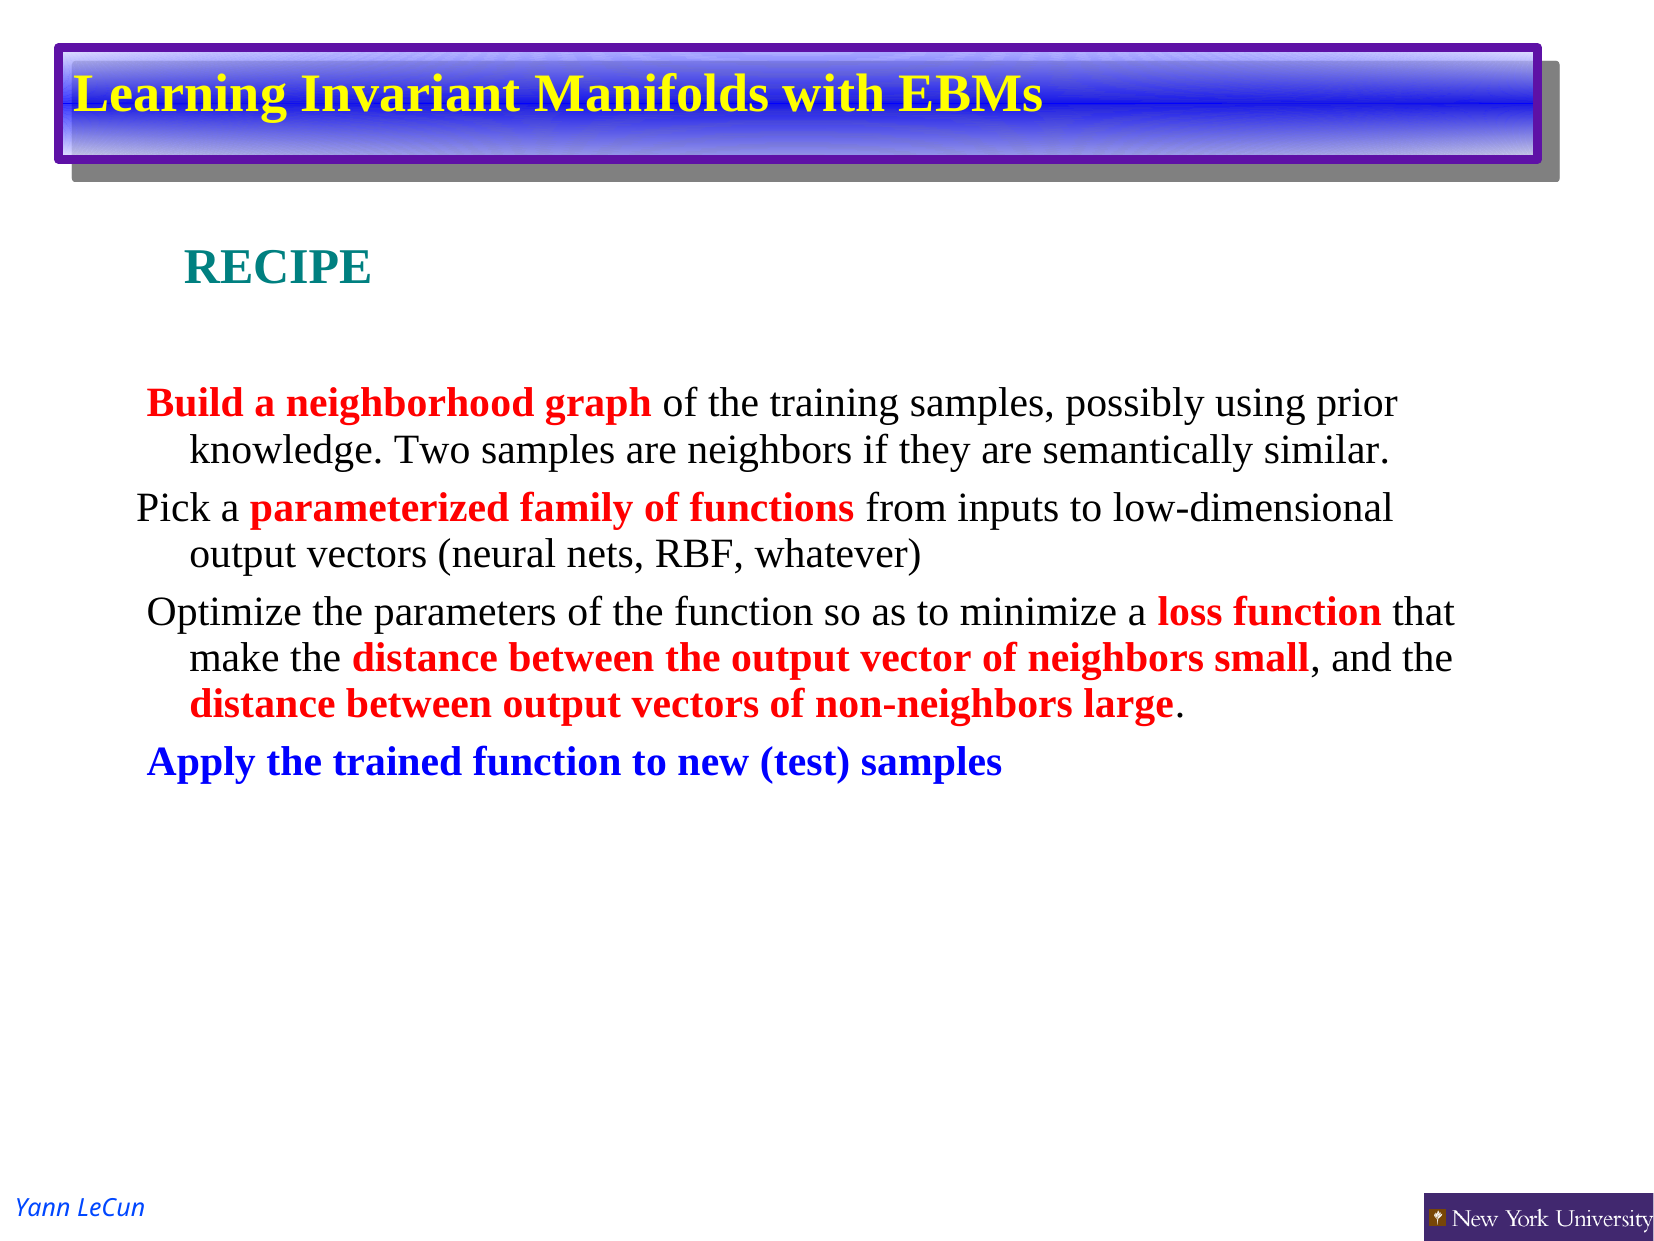

Learning Invariant Manifolds with EBMs
RECIPE
 Build a neighborhood graph of the training samples, possibly using prior knowledge. Two samples are neighbors if they are semantically similar.
Pick a parameterized family of functions from inputs to low-dimensional output vectors (neural nets, RBF, whatever)
 Optimize the parameters of the function so as to minimize a loss function that make the distance between the output vector of neighbors small, and the distance between output vectors of non-neighbors large.
 Apply the trained function to new (test) samples